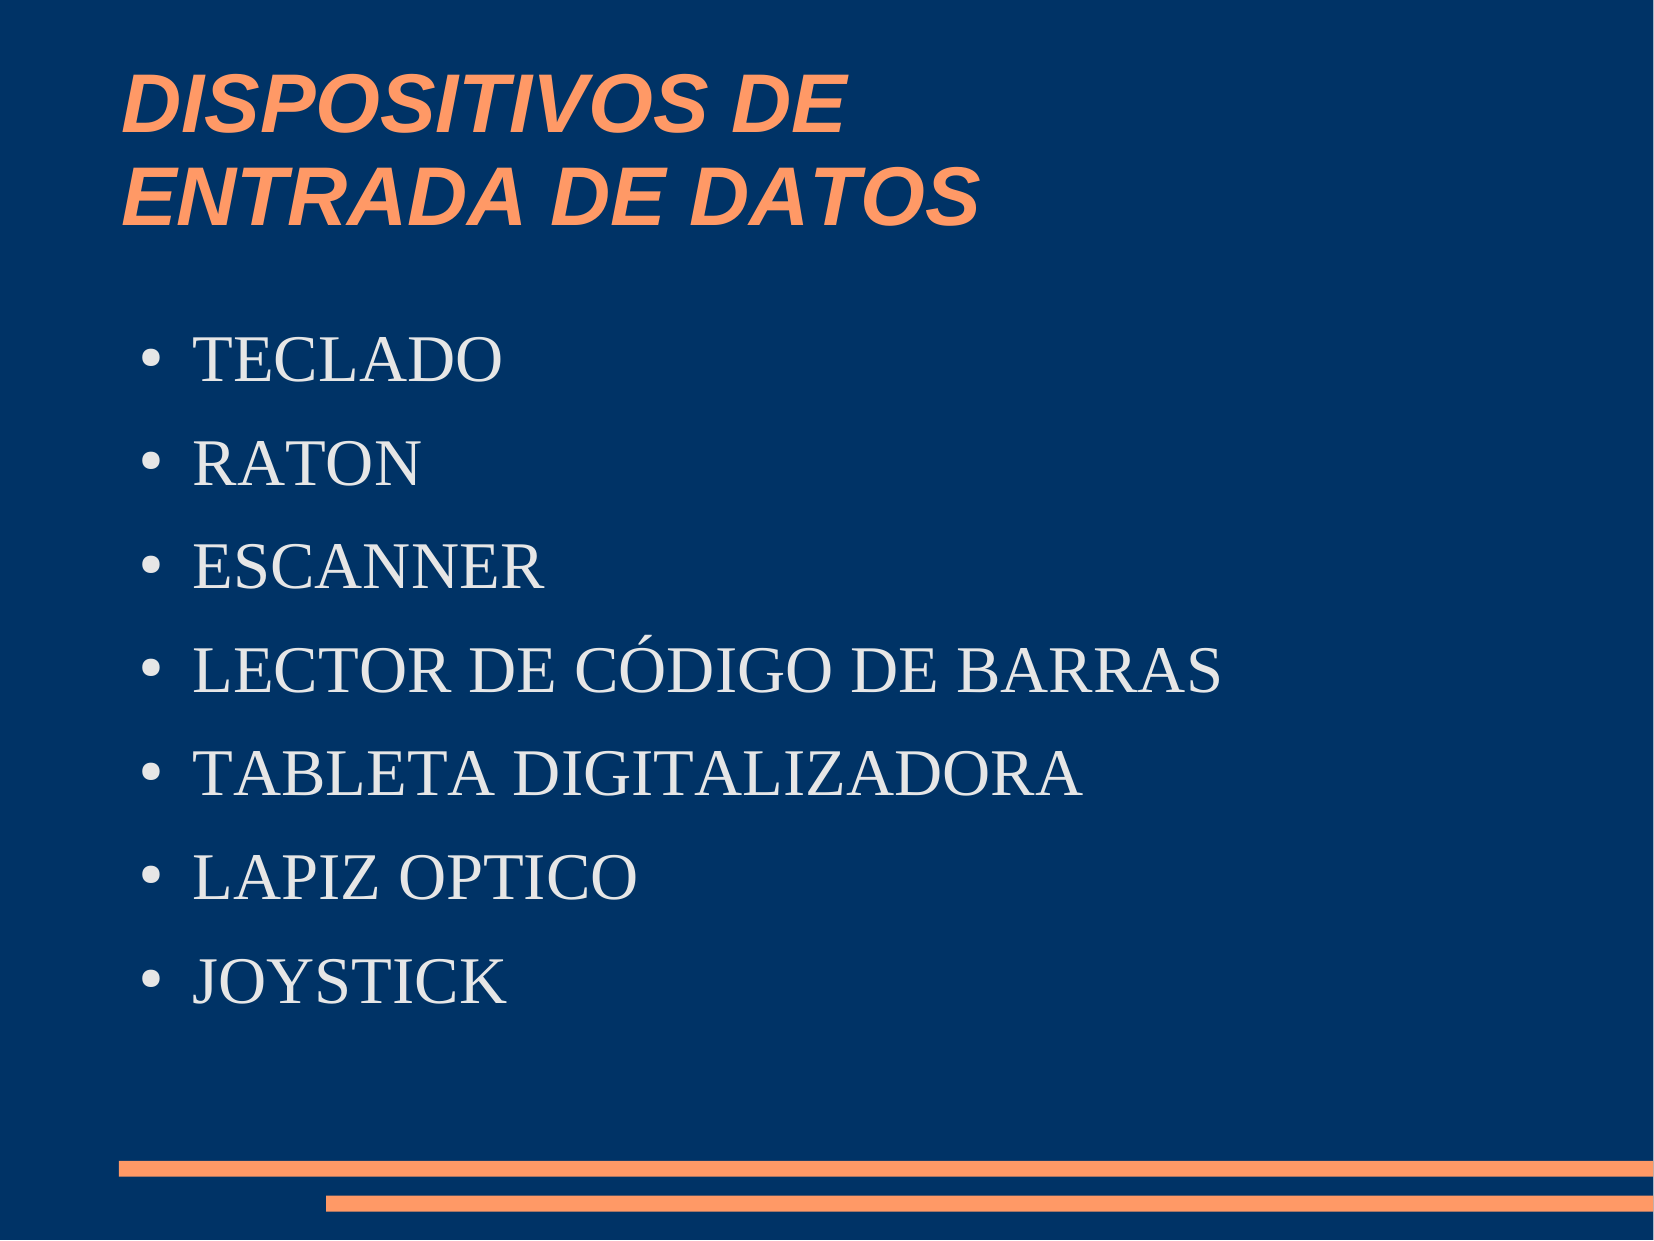

# DISPOSITIVOS DE ENTRADA DE DATOS
TECLADO
RATON
ESCANNER
LECTOR DE CÓDIGO DE BARRAS
TABLETA DIGITALIZADORA
LAPIZ OPTICO
JOYSTICK